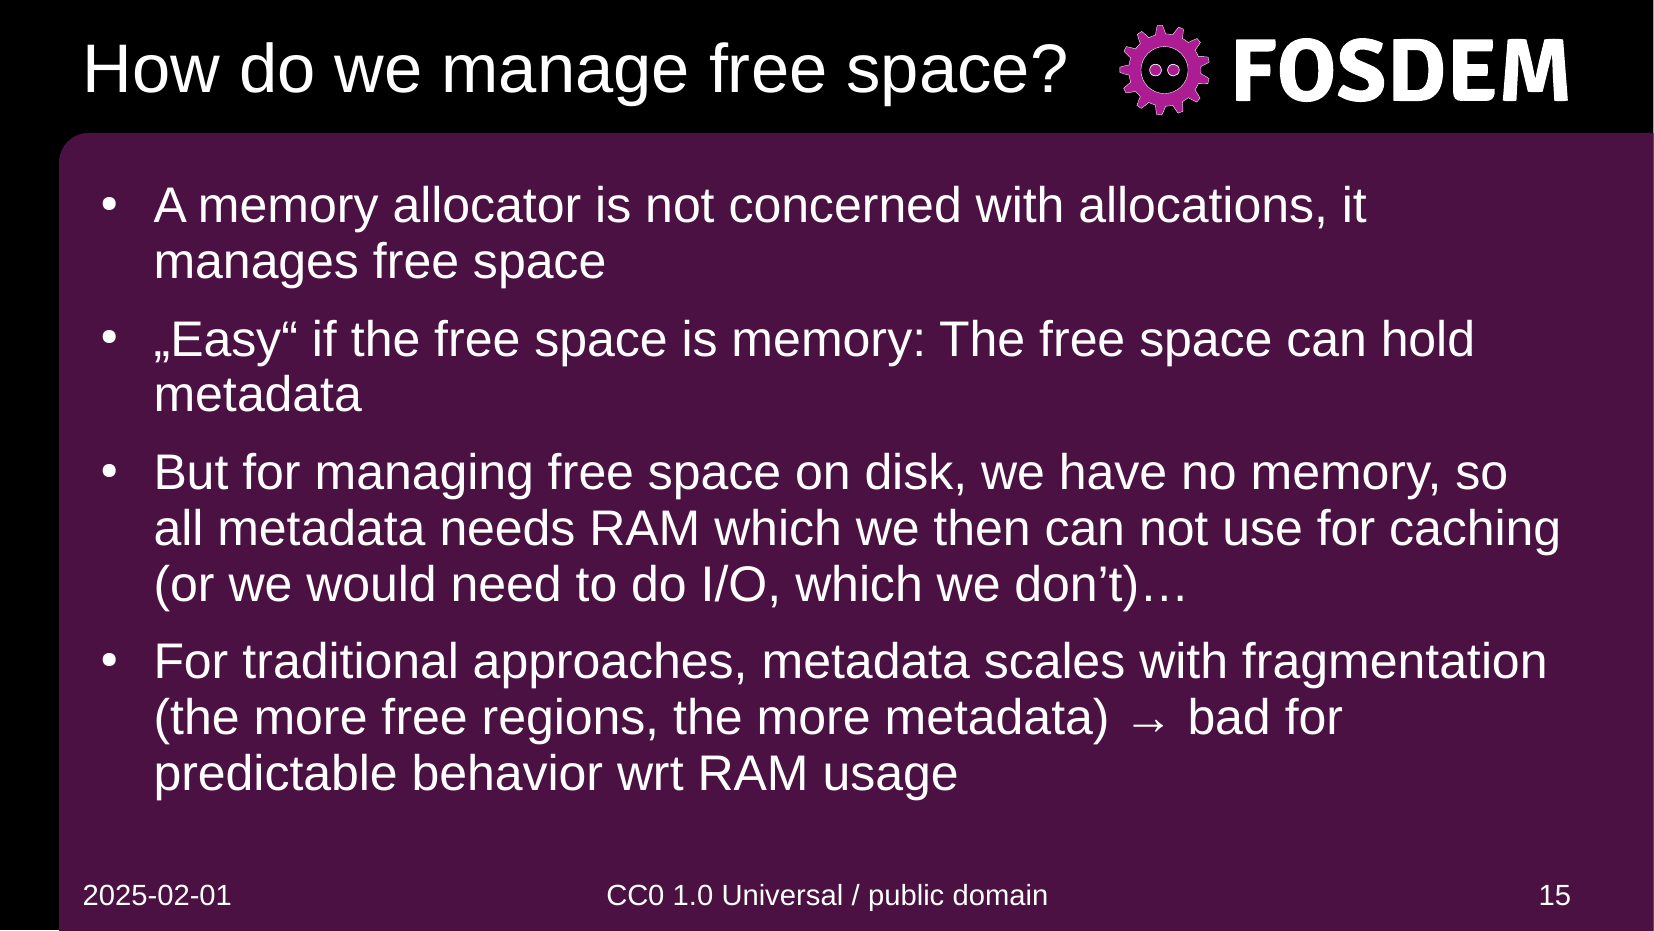

# How do we manage free space?
A memory allocator is not concerned with allocations, it manages free space
„Easy“ if the free space is memory: The free space can hold metadata
But for managing free space on disk, we have no memory, so all metadata needs RAM which we then can not use for caching (or we would need to do I/O, which we don’t)…
For traditional approaches, metadata scales with fragmentation (the more free regions, the more metadata) → bad for predictable behavior wrt RAM usage